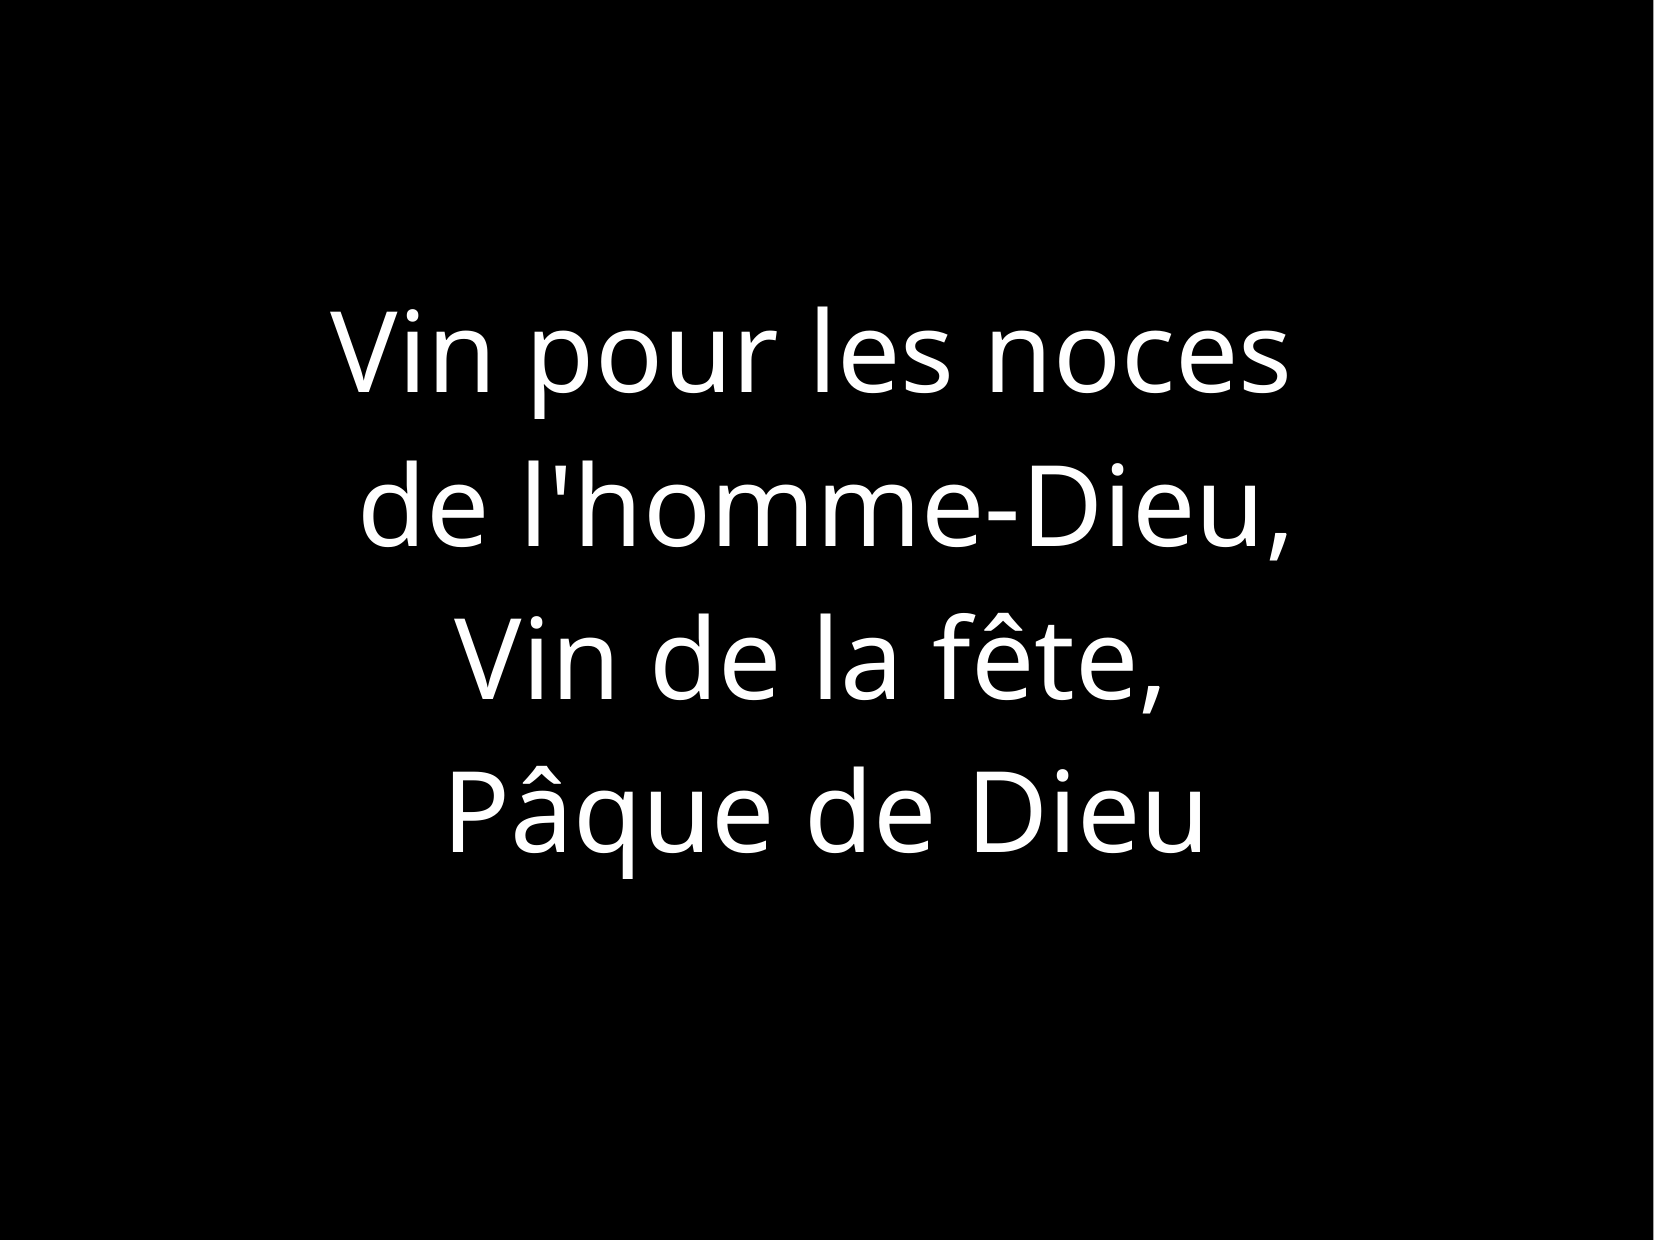

# Vin pour les noces
de l'homme-Dieu,
Vin de la fête,
Pâque de Dieu